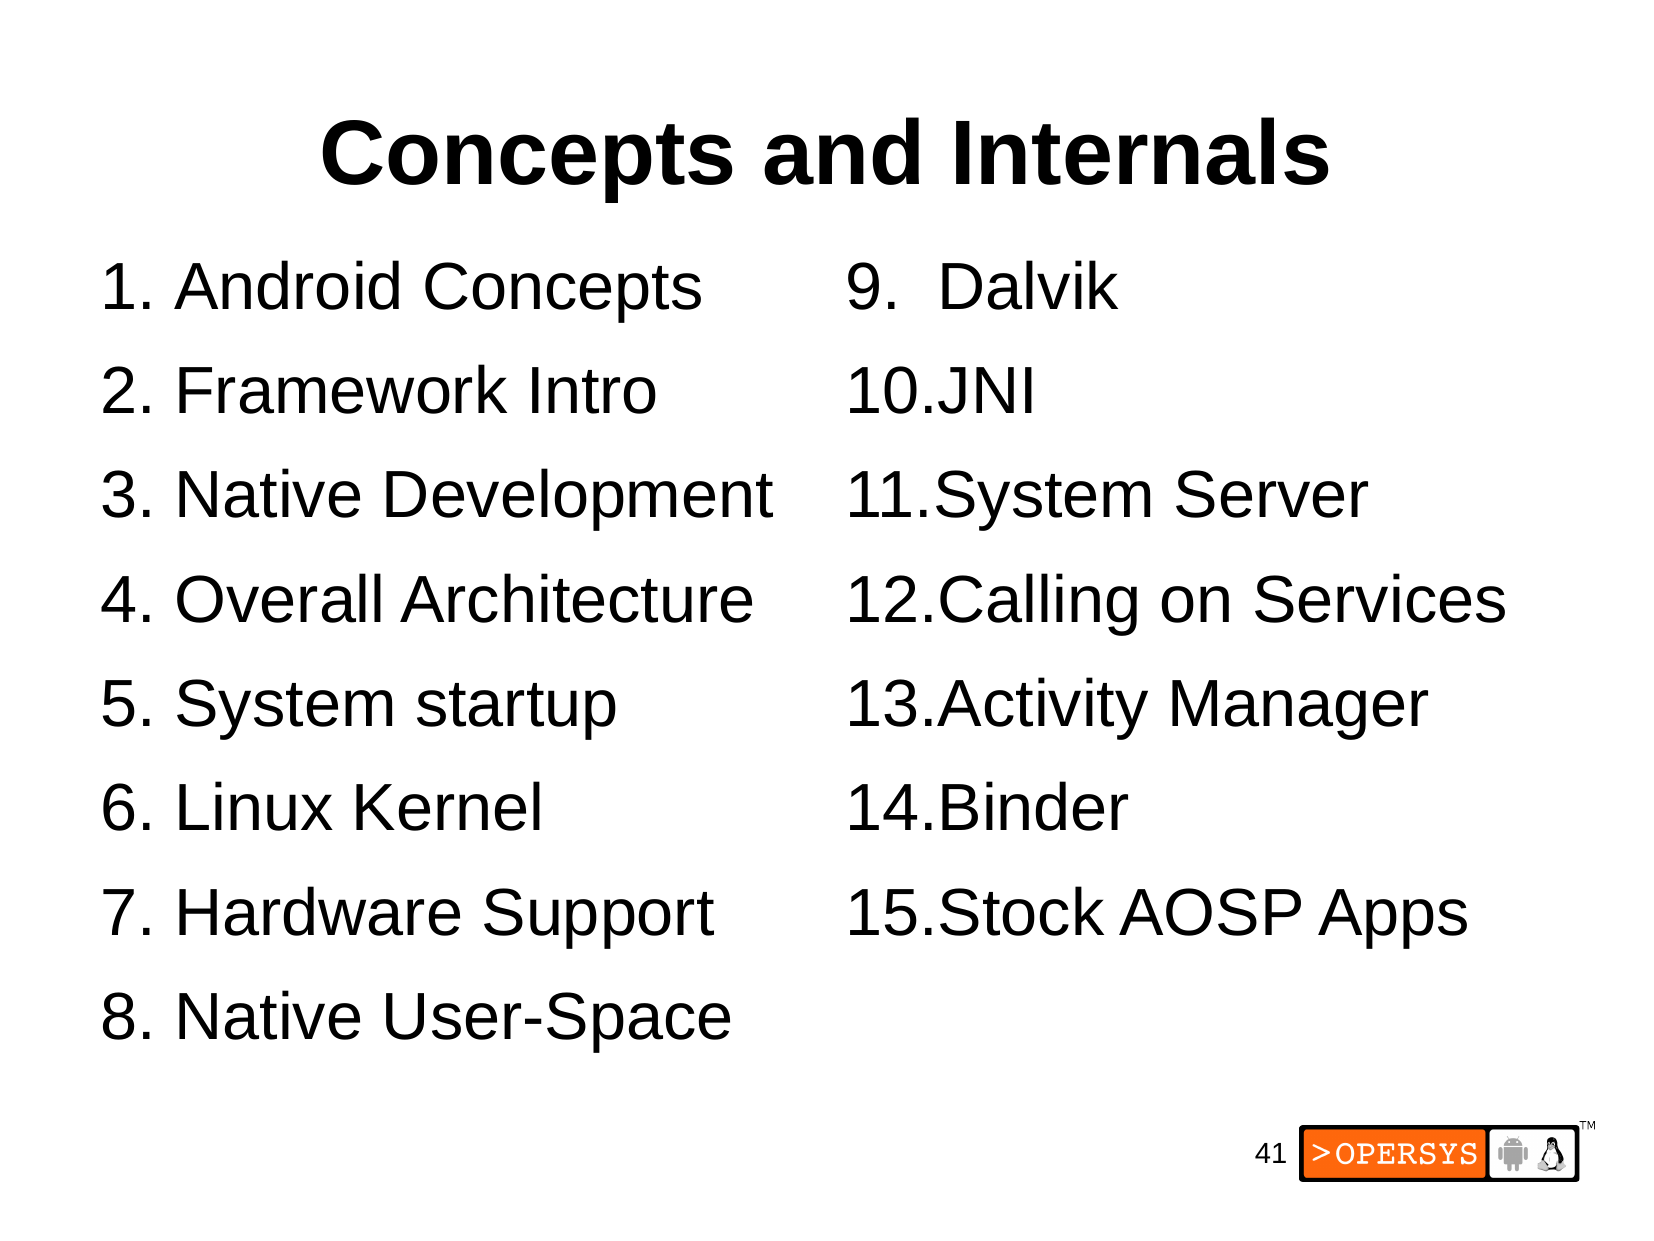

# Concepts and Internals
 Android Concepts
 Framework Intro
 Native Development
 Overall Architecture
 System startup
 Linux Kernel
 Hardware Support
 Native User-Space
 Dalvik
JNI
System Server
Calling on Services
Activity Manager
Binder
Stock AOSP Apps